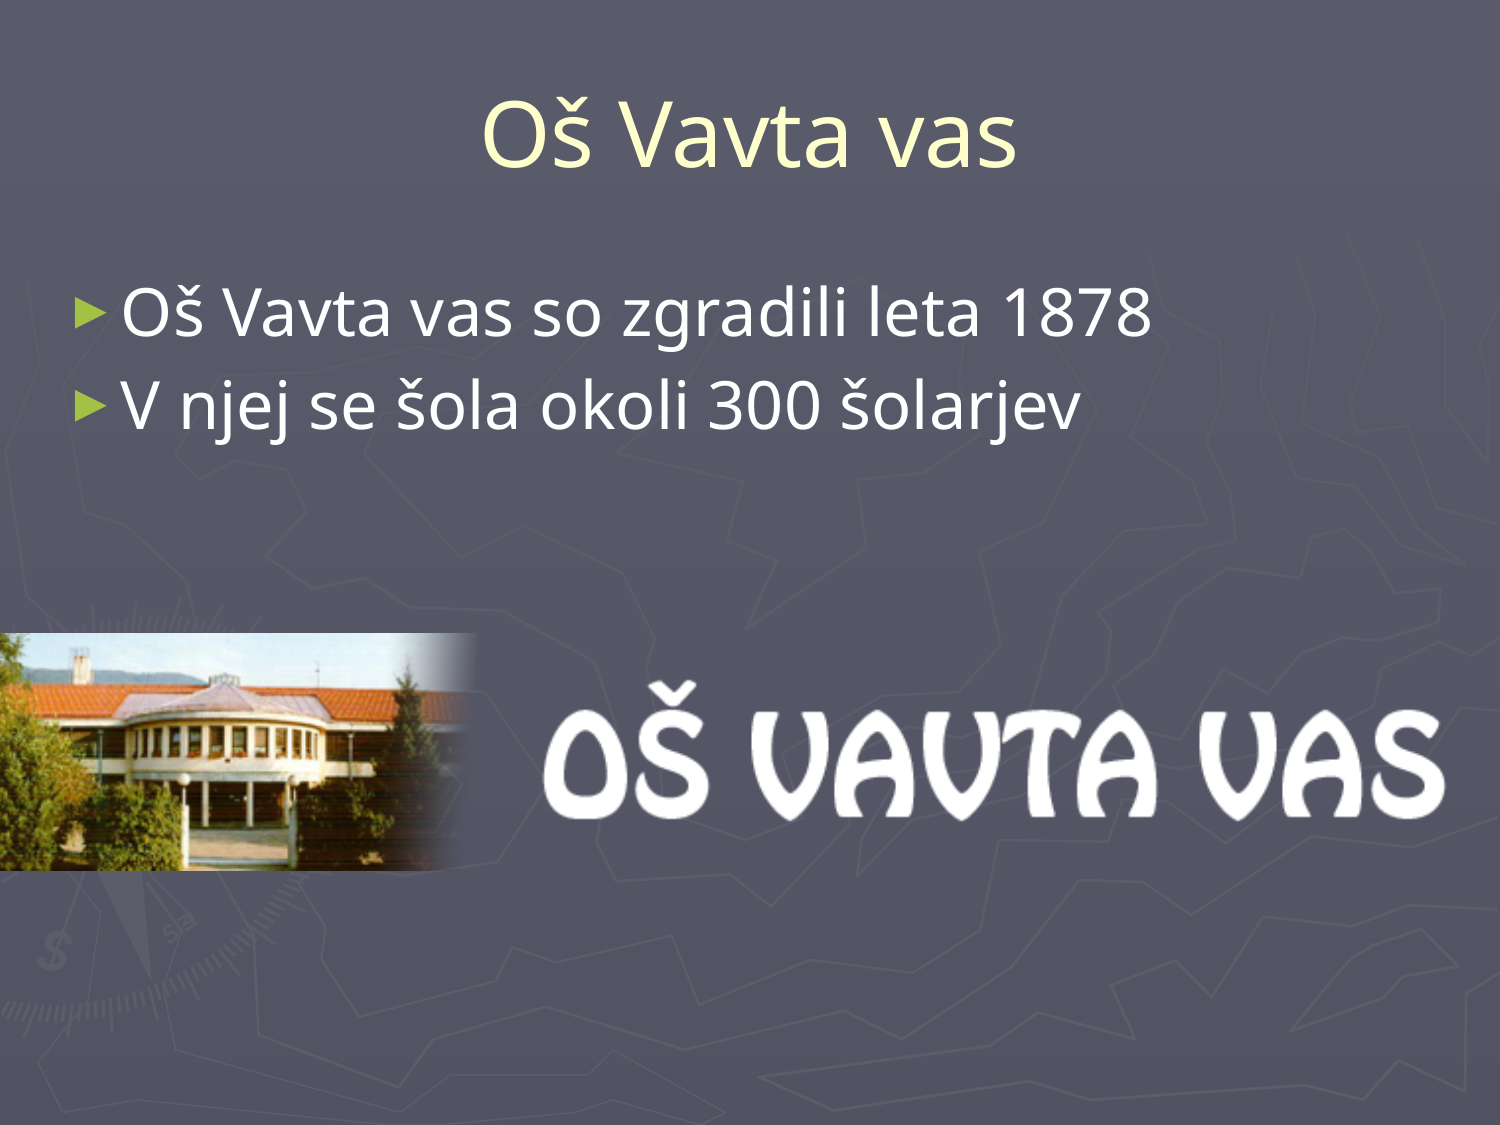

# Oš Vavta vas
Oš Vavta vas so zgradili leta 1878
V njej se šola okoli 300 šolarjev